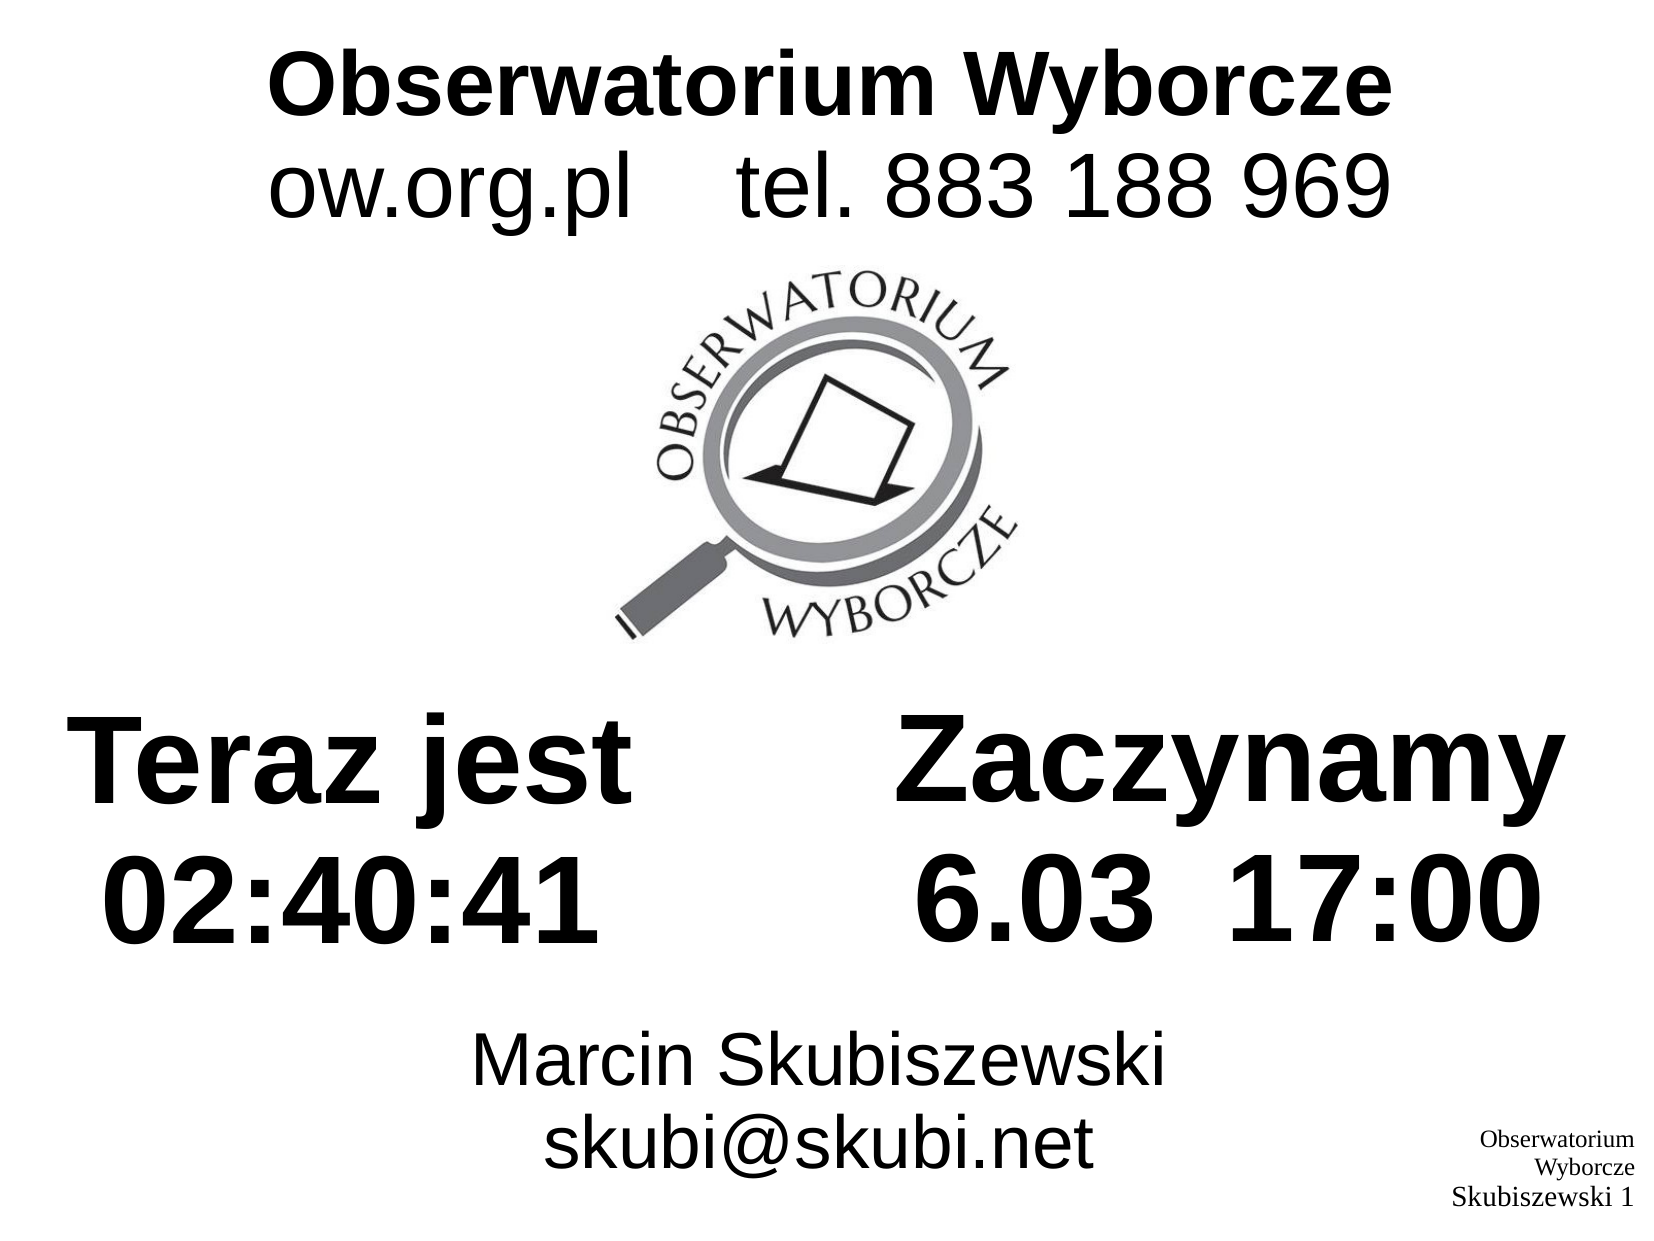

# Obserwatorium Wyborcze ow.org.pl tel. 883 188 969
Zaczynamy
6.03 17:00
Teraz jest
03:02:45
Marcin Skubiszewski
skubi@skubi.net
1